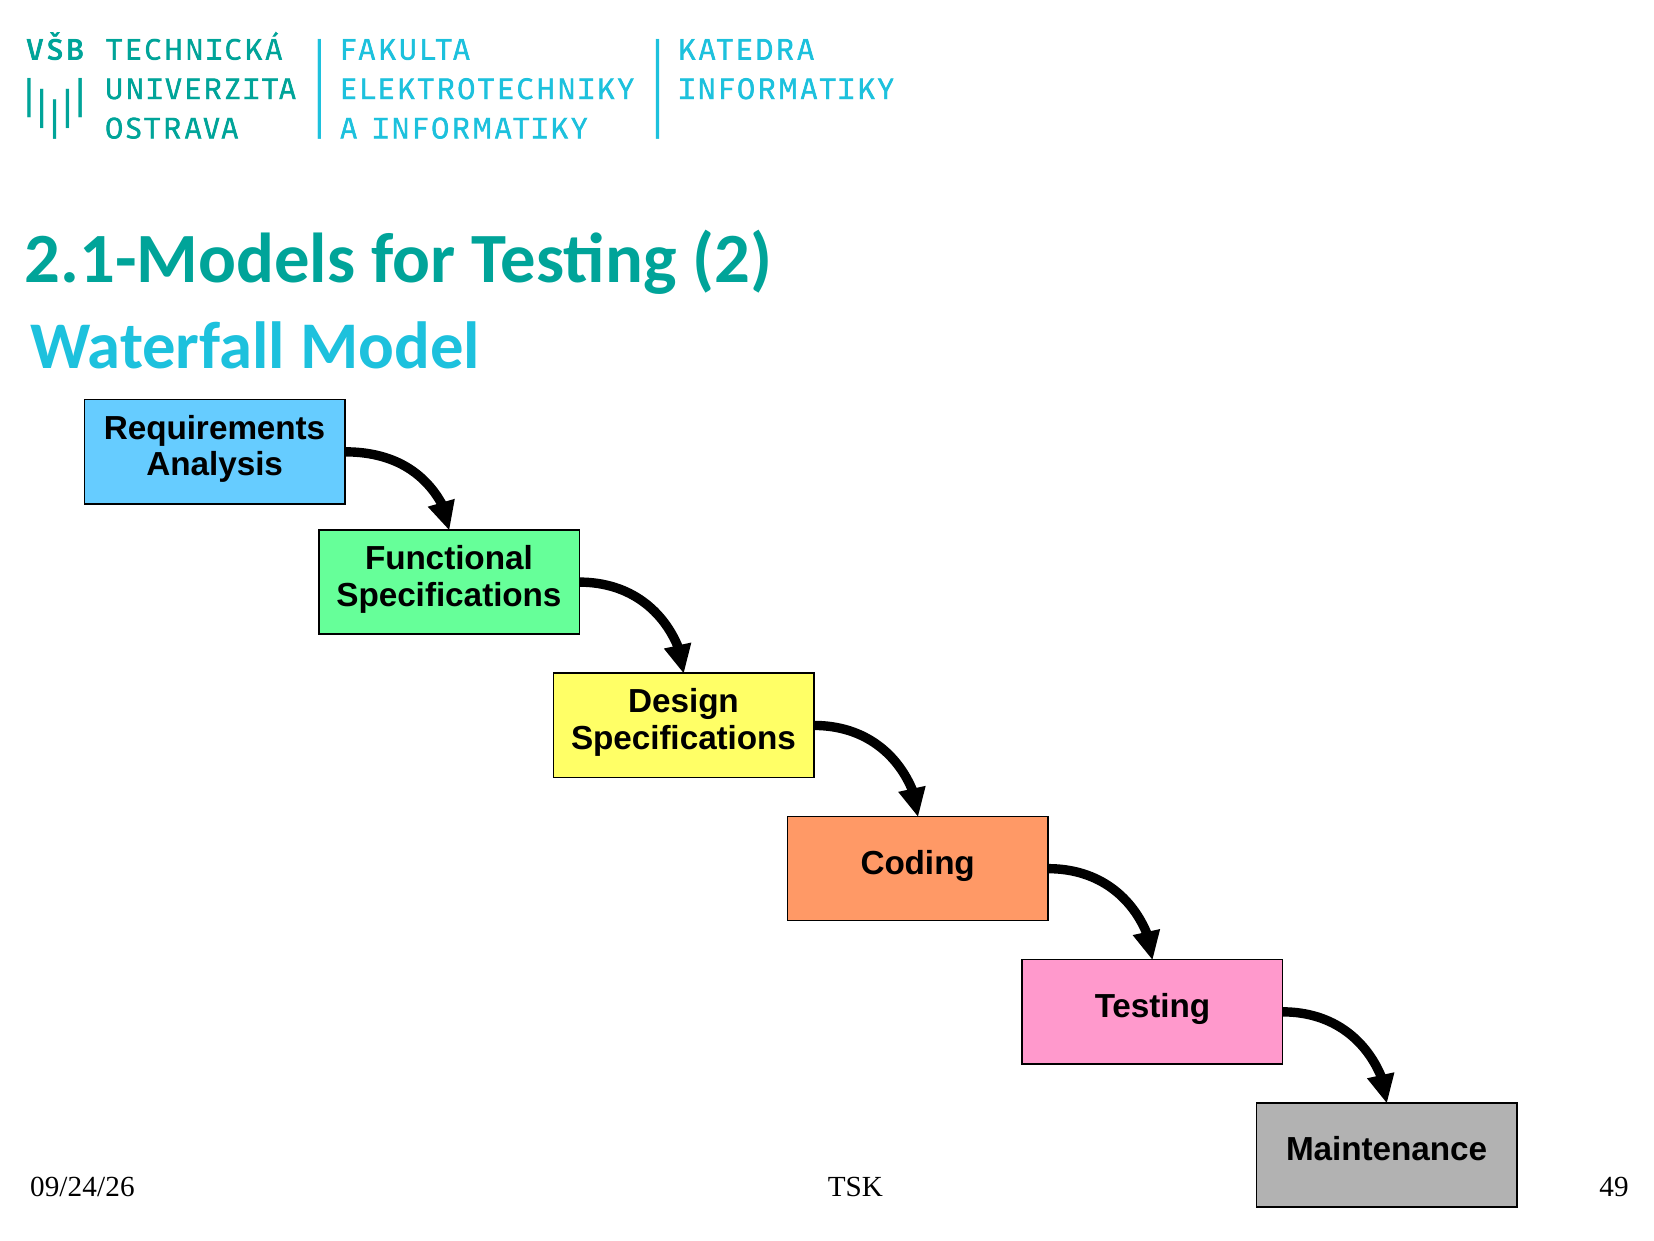

# 2.1-Models for Testing (2)
Waterfall Model
Requirements
Analysis
Functional
Specifications
Design
Specifications
Coding
Testing
Maintenance
TSK
49